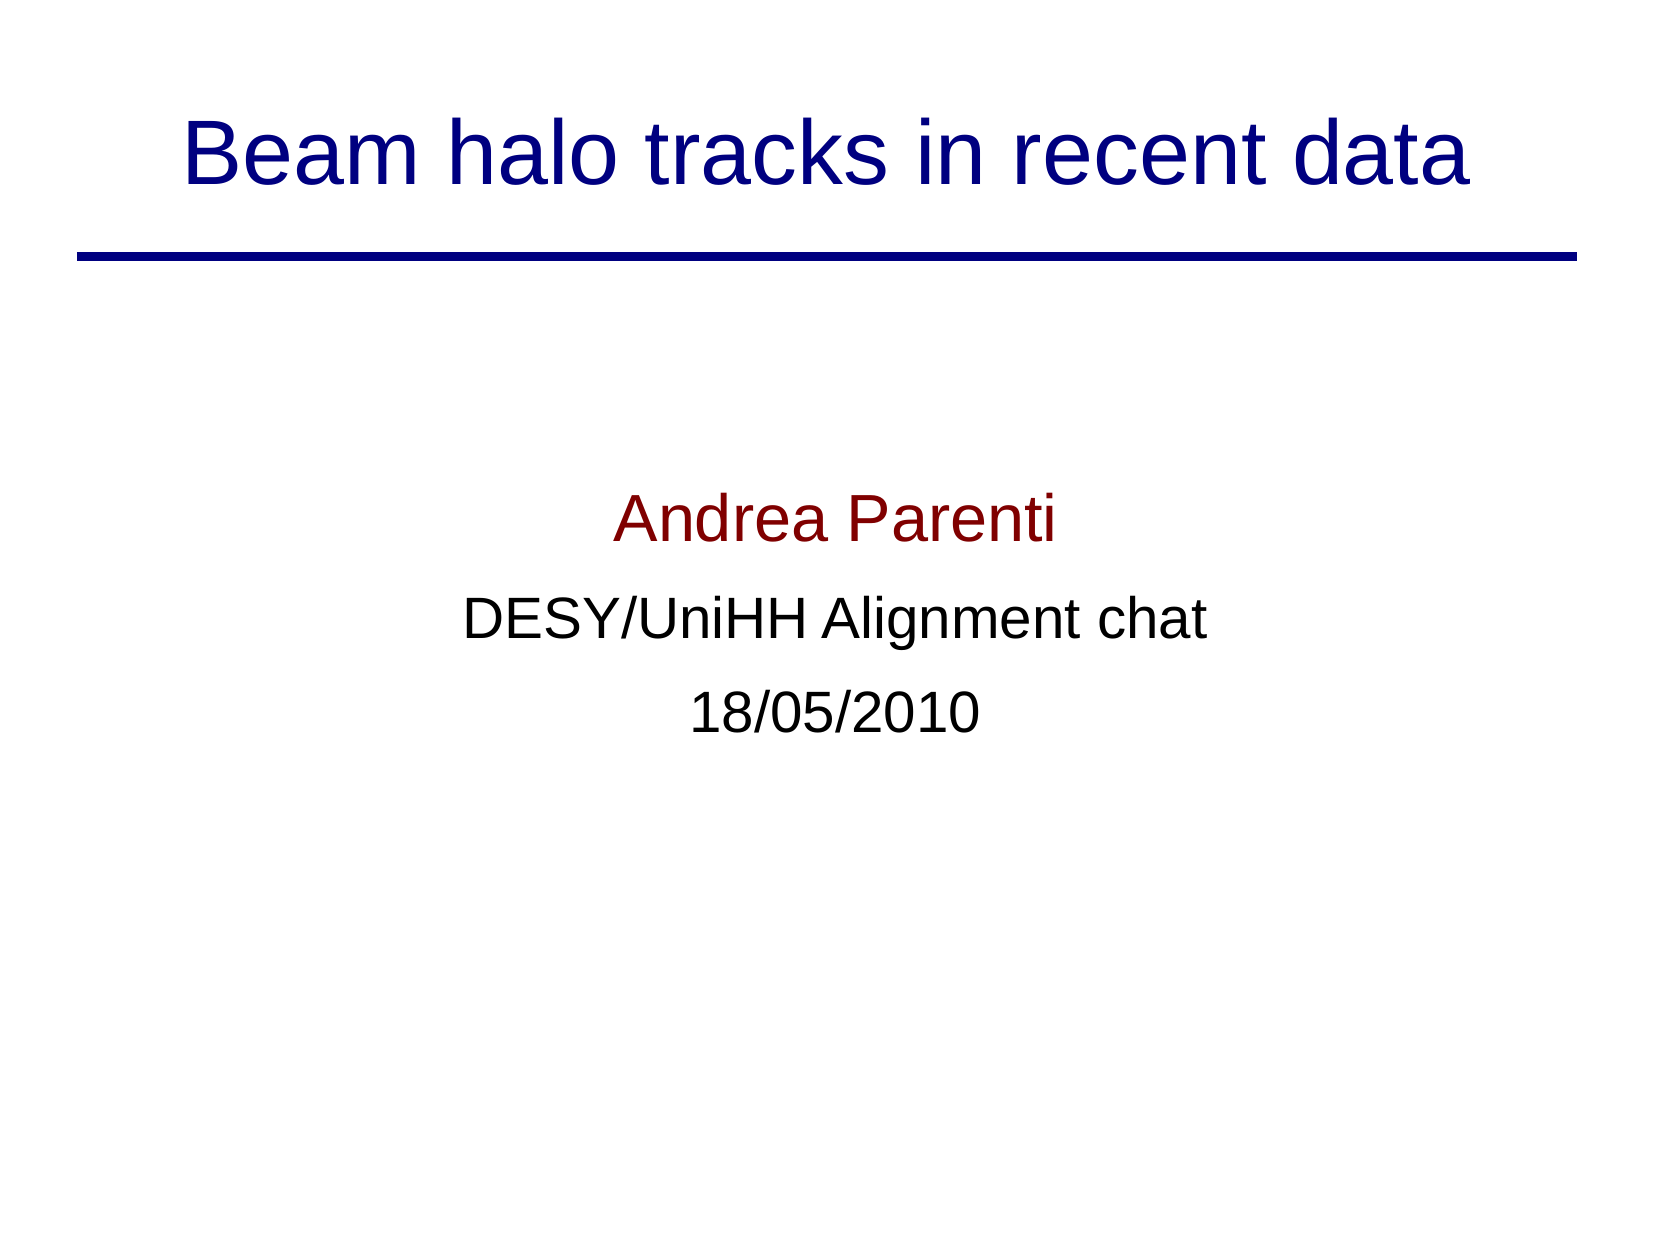

# Beam halo tracks in recent data
Andrea Parenti
DESY/UniHH Alignment chat
18/05/2010